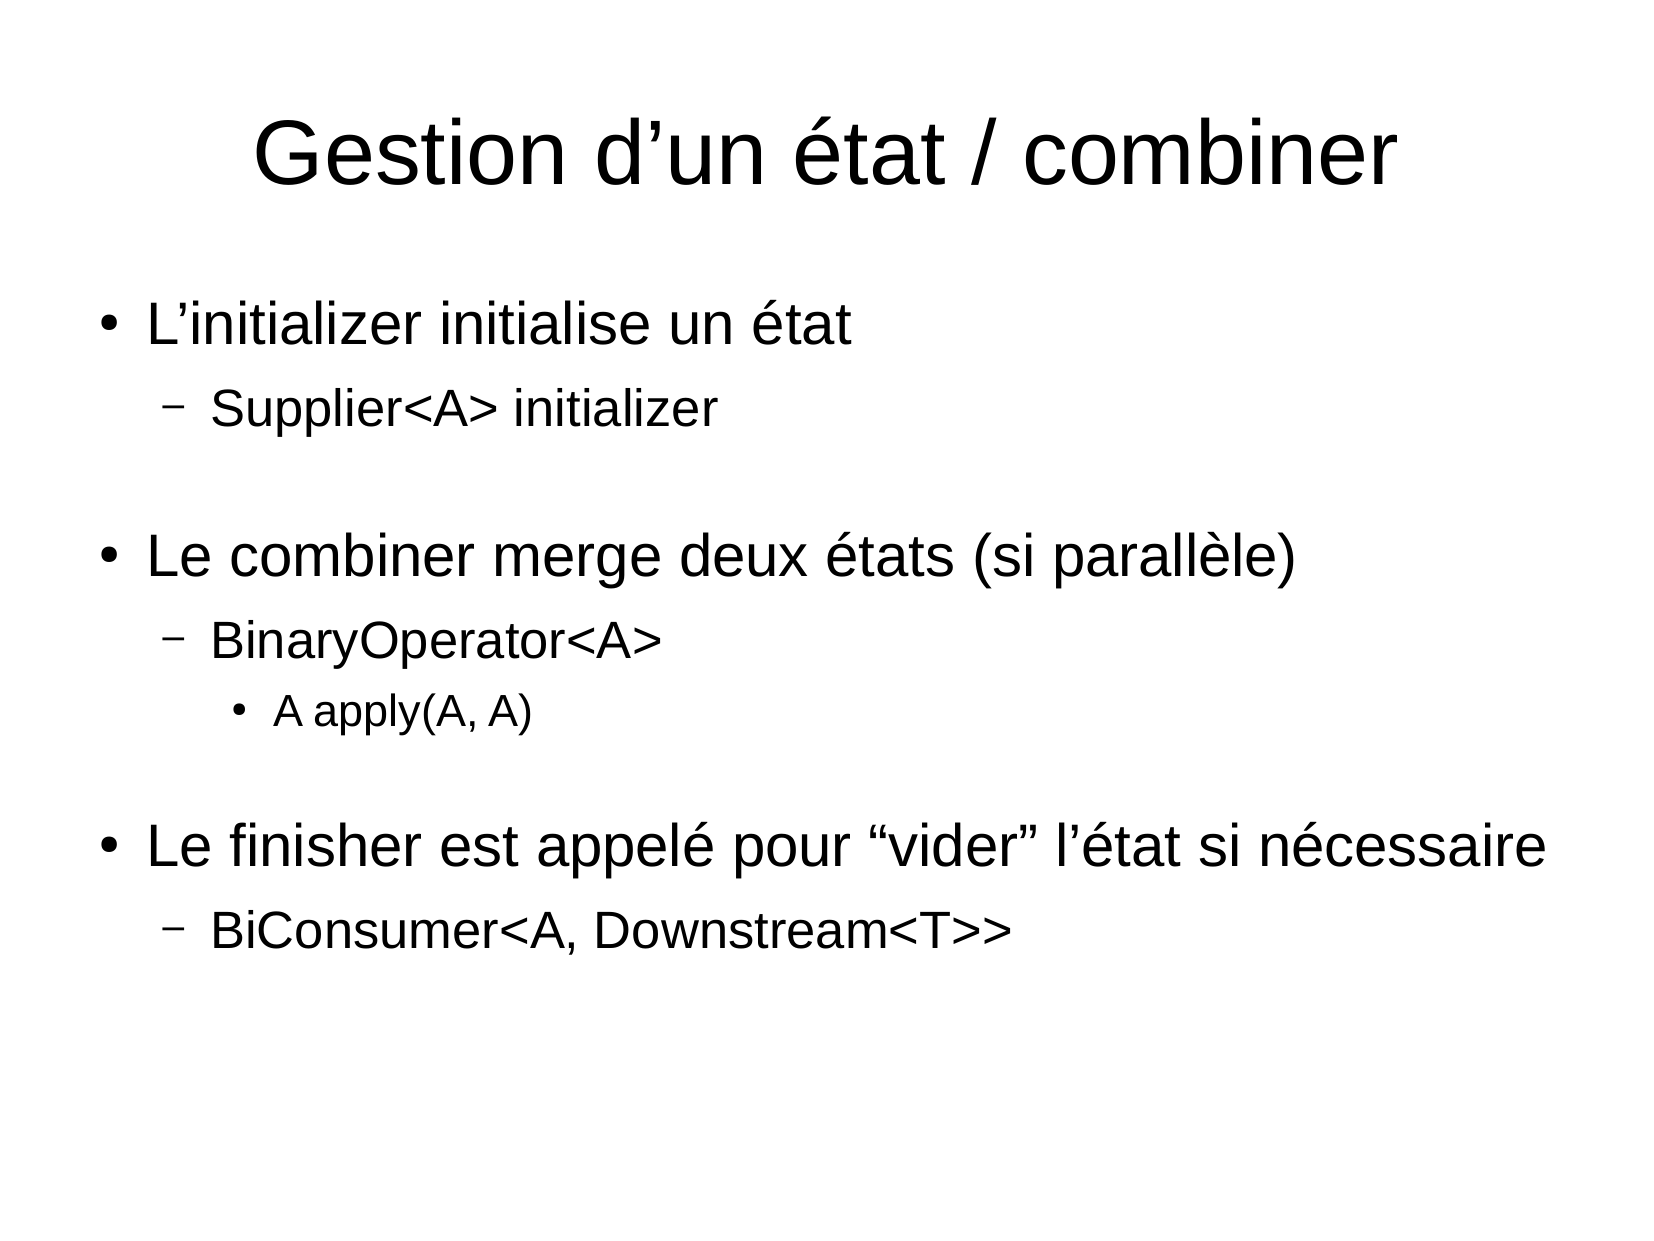

# Gestion d’un état / combiner
L’initializer initialise un état
Supplier<A> initializer
Le combiner merge deux états (si parallèle)
BinaryOperator<A>
A apply(A, A)
Le finisher est appelé pour “vider” l’état si nécessaire
BiConsumer<A, Downstream<T>>